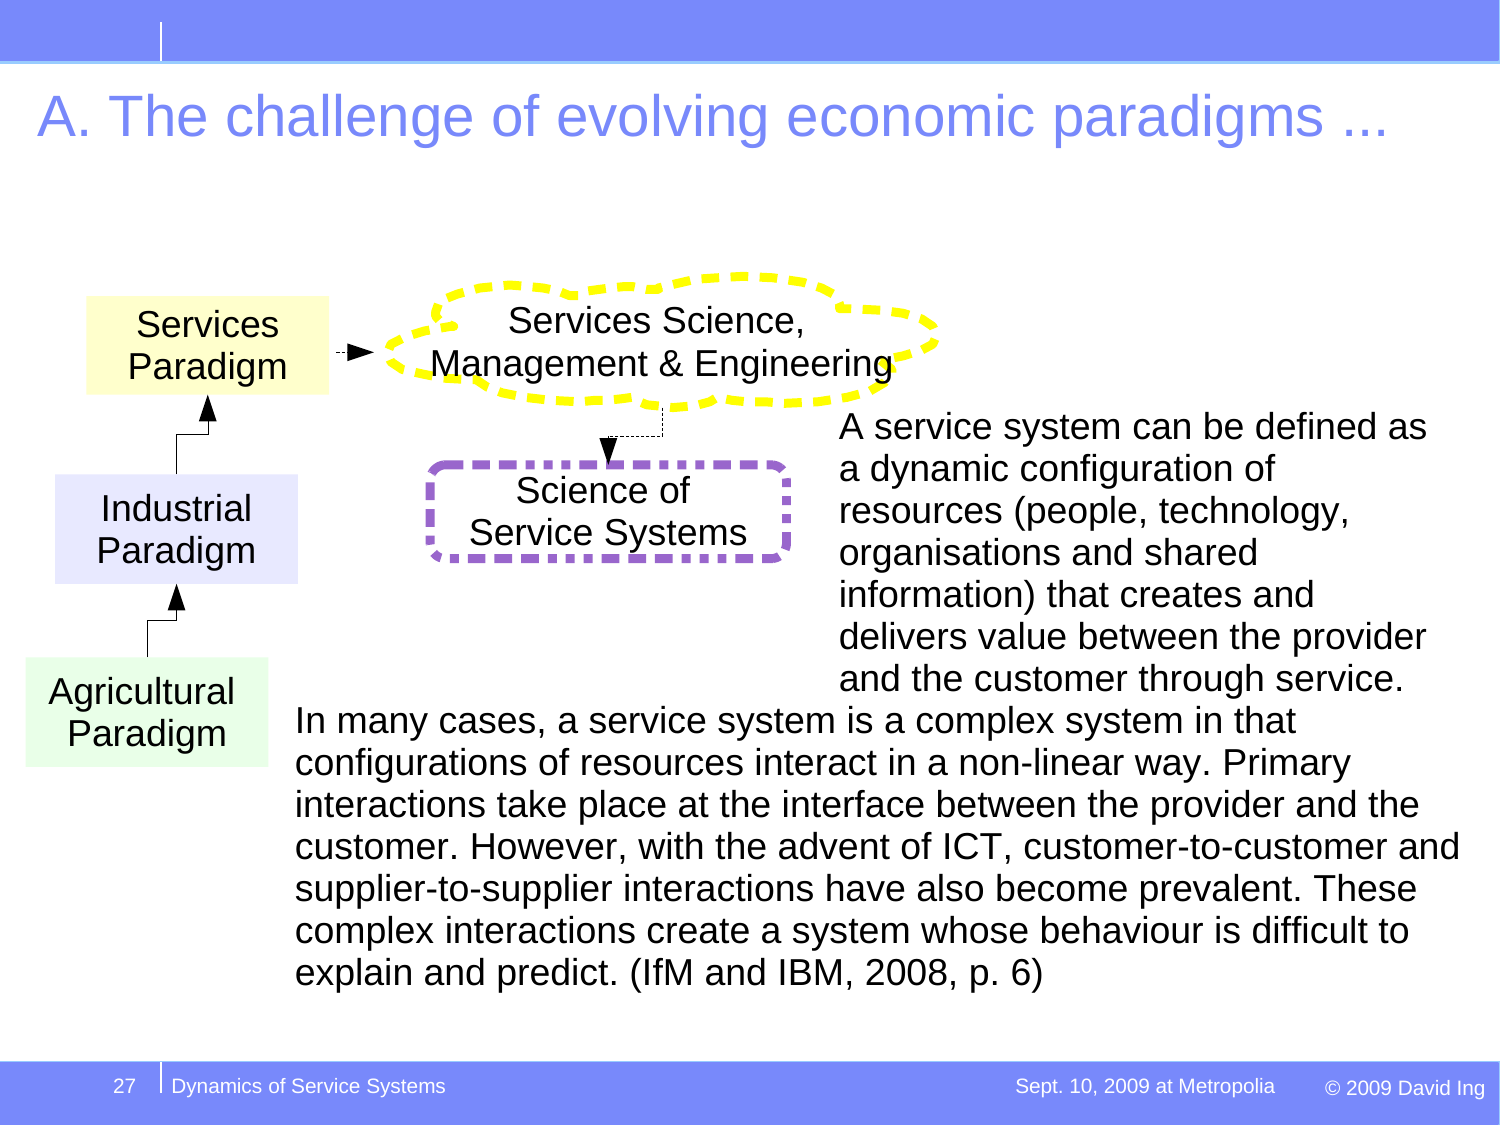

# A. The challenge of evolving economic paradigms ...
Services
Paradigm
Industrial
Paradigm
Agricultural
Paradigm
Services Science,
Management & Engineering
Services
Paradigm
Industrial
Paradigm
Agricultural
Paradigm
Services Science,
Management & Engineering
Services
Paradigm
A service system can be defined as a dynamic configuration of resources (people, technology, organisations and shared information) that creates and delivers value between the provider and the customer through service.
Science of
Service Systems
Industrial
Paradigm
Agricultural
Paradigm
In many cases, a service system is a complex system in that configurations of resources interact in a non-linear way. Primary interactions take place at the interface between the provider and the customer. However, with the advent of ICT, customer-to-customer and supplier-to-supplier interactions have also become prevalent. These complex interactions create a system whose behaviour is difficult to explain and predict. (IfM and IBM, 2008, p. 6)
27
Dynamics of Service Systems
Sept. 10, 2009 at Metropolia